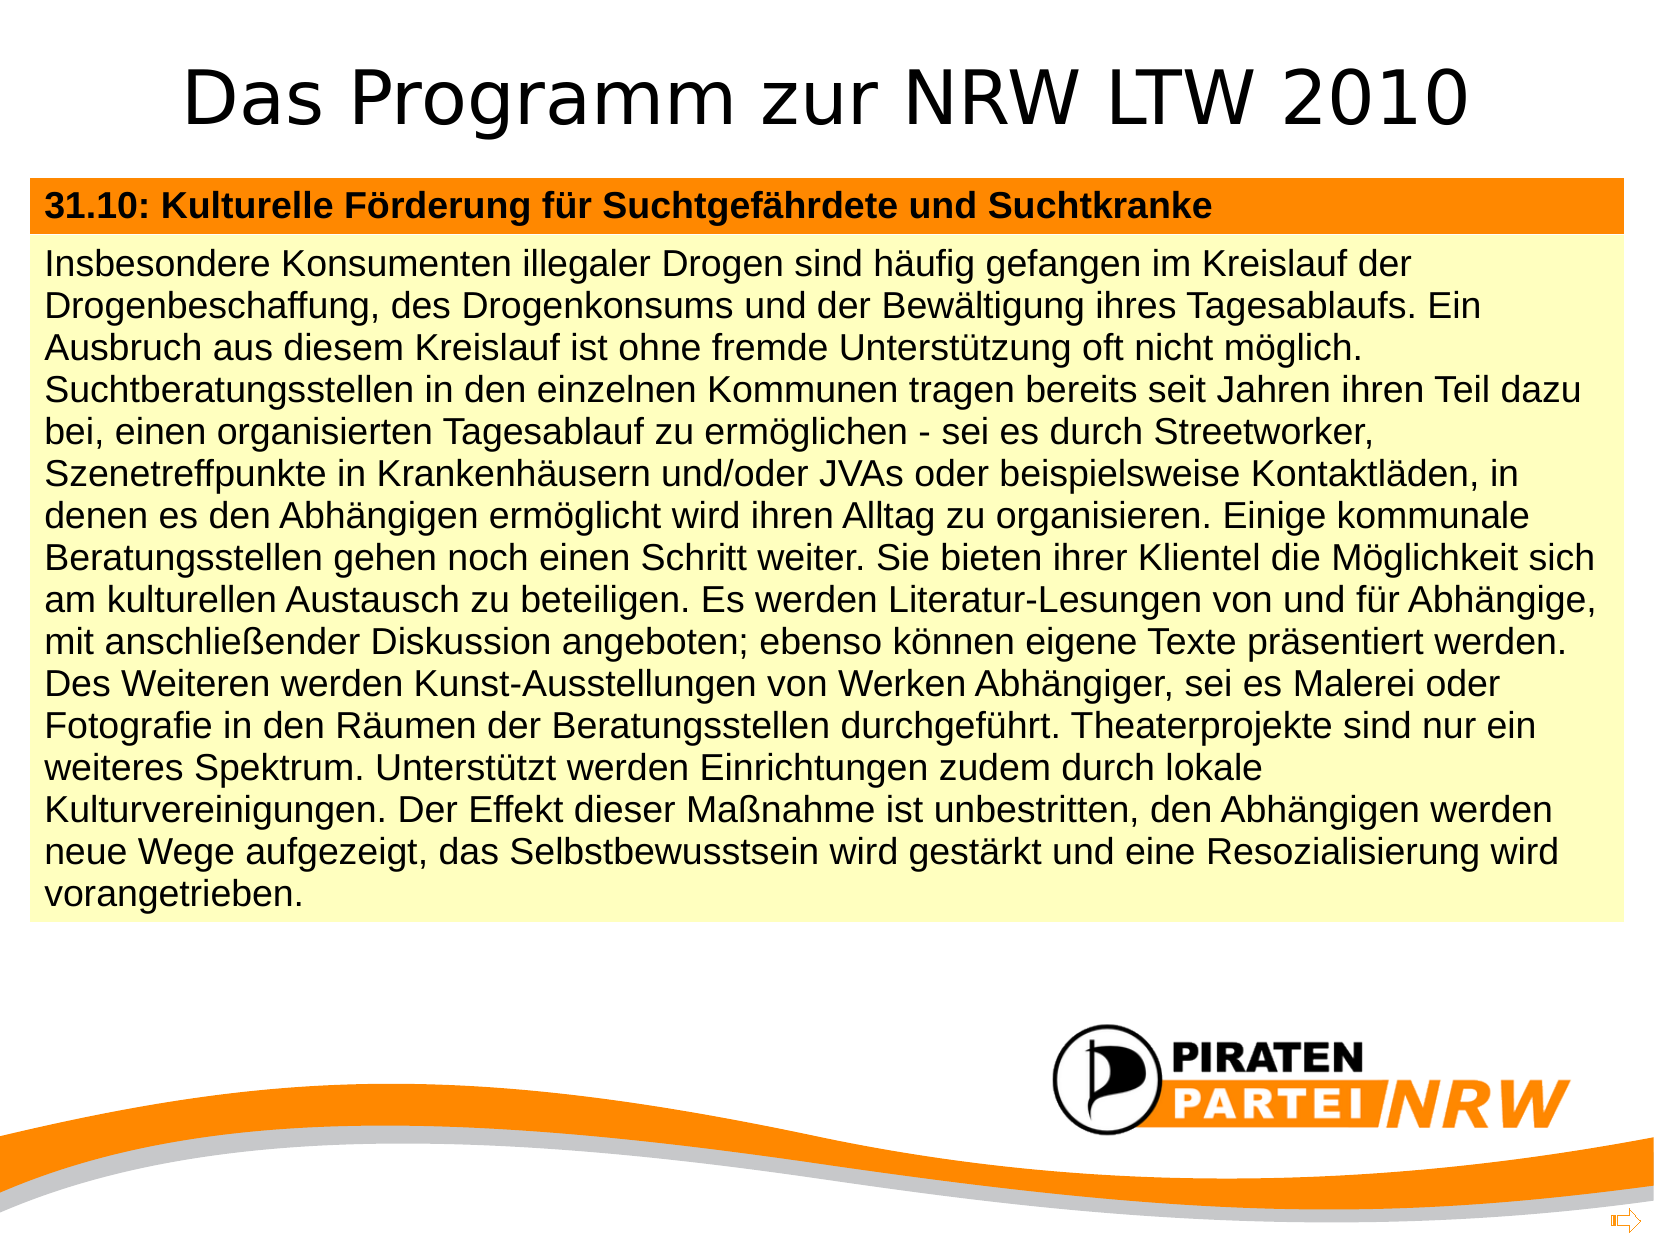

# Das Programm zur NRW LTW 2010
| 31.10: Kulturelle Förderung für Suchtgefährdete und Suchtkranke |
| --- |
| Insbesondere Konsumenten illegaler Drogen sind häufig gefangen im Kreislauf der Drogenbeschaffung, des Drogenkonsums und der Bewältigung ihres Tagesablaufs. Ein Ausbruch aus diesem Kreislauf ist ohne fremde Unterstützung oft nicht möglich. Suchtberatungsstellen in den einzelnen Kommunen tragen bereits seit Jahren ihren Teil dazu bei, einen organisierten Tagesablauf zu ermöglichen - sei es durch Streetworker, Szenetreffpunkte in Krankenhäusern und/oder JVAs oder beispielsweise Kontaktläden, in denen es den Abhängigen ermöglicht wird ihren Alltag zu organisieren. Einige kommunale Beratungsstellen gehen noch einen Schritt weiter. Sie bieten ihrer Klientel die Möglichkeit sich am kulturellen Austausch zu beteiligen. Es werden Literatur-Lesungen von und für Abhängige, mit anschließender Diskussion angeboten; ebenso können eigene Texte präsentiert werden. Des Weiteren werden Kunst-Ausstellungen von Werken Abhängiger, sei es Malerei oder Fotografie in den Räumen der Beratungsstellen durchgeführt. Theaterprojekte sind nur ein weiteres Spektrum. Unterstützt werden Einrichtungen zudem durch lokale Kulturvereinigungen. Der Effekt dieser Maßnahme ist unbestritten, den Abhängigen werden neue Wege aufgezeigt, das Selbstbewusstsein wird gestärkt und eine Resozialisierung wird vorangetrieben. |